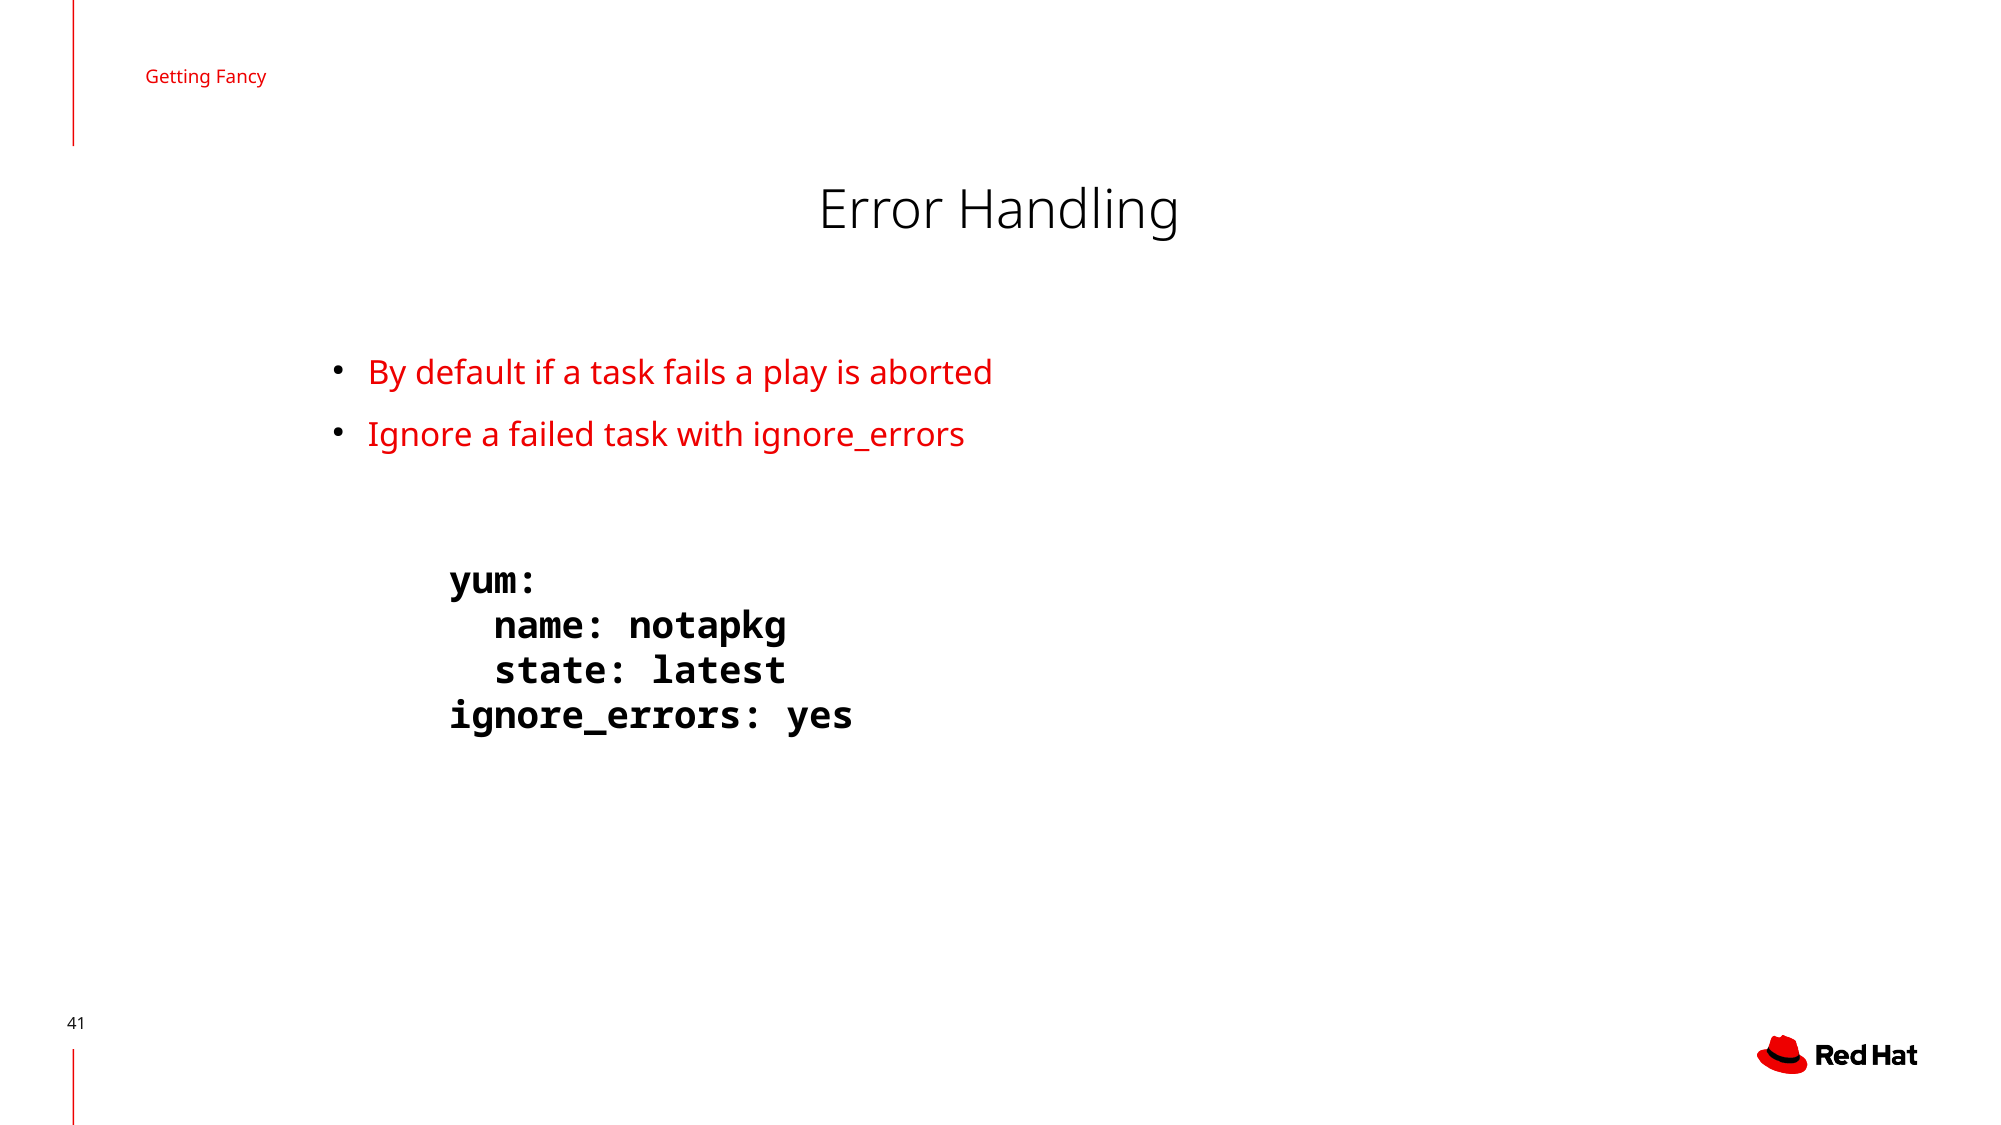

Getting Fancy
# Error Handling
By default if a task fails a play is aborted
Ignore a failed task with ignore_errors
yum:
 name: notapkg
 state: latest
ignore_errors: yes
41